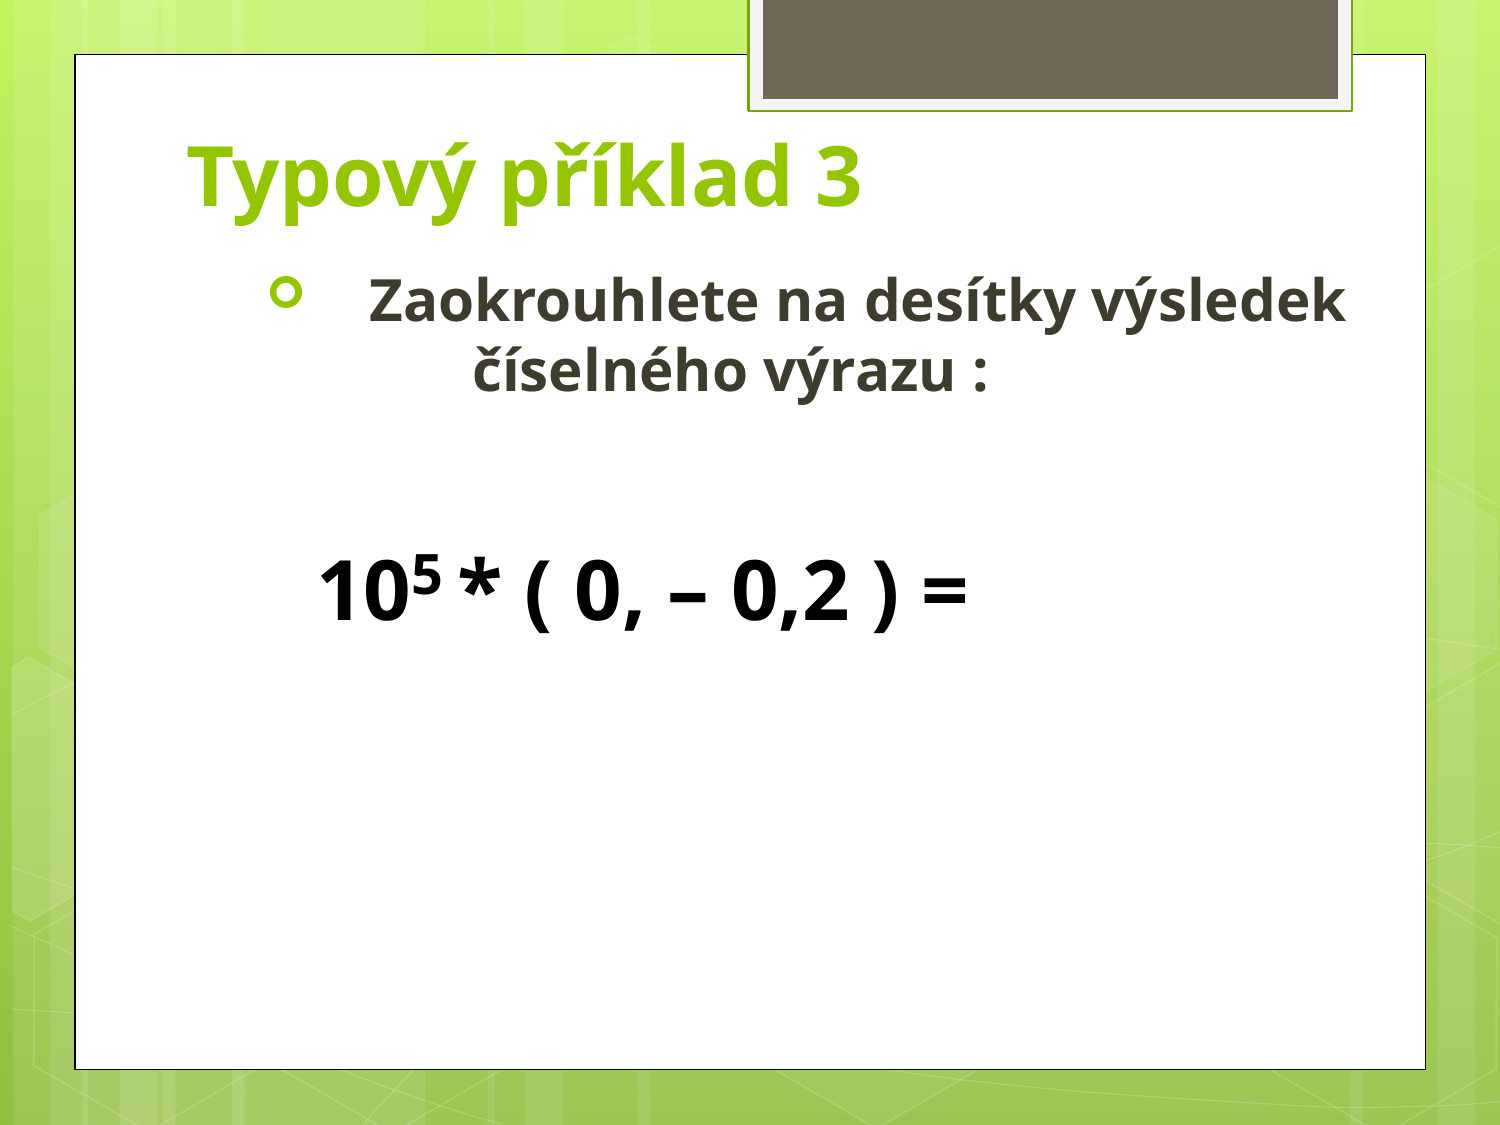

# Typový příklad 3
Zaokrouhlete na desítky výsledek číselného výrazu :
105 * ( 0, – 0,2 ) =